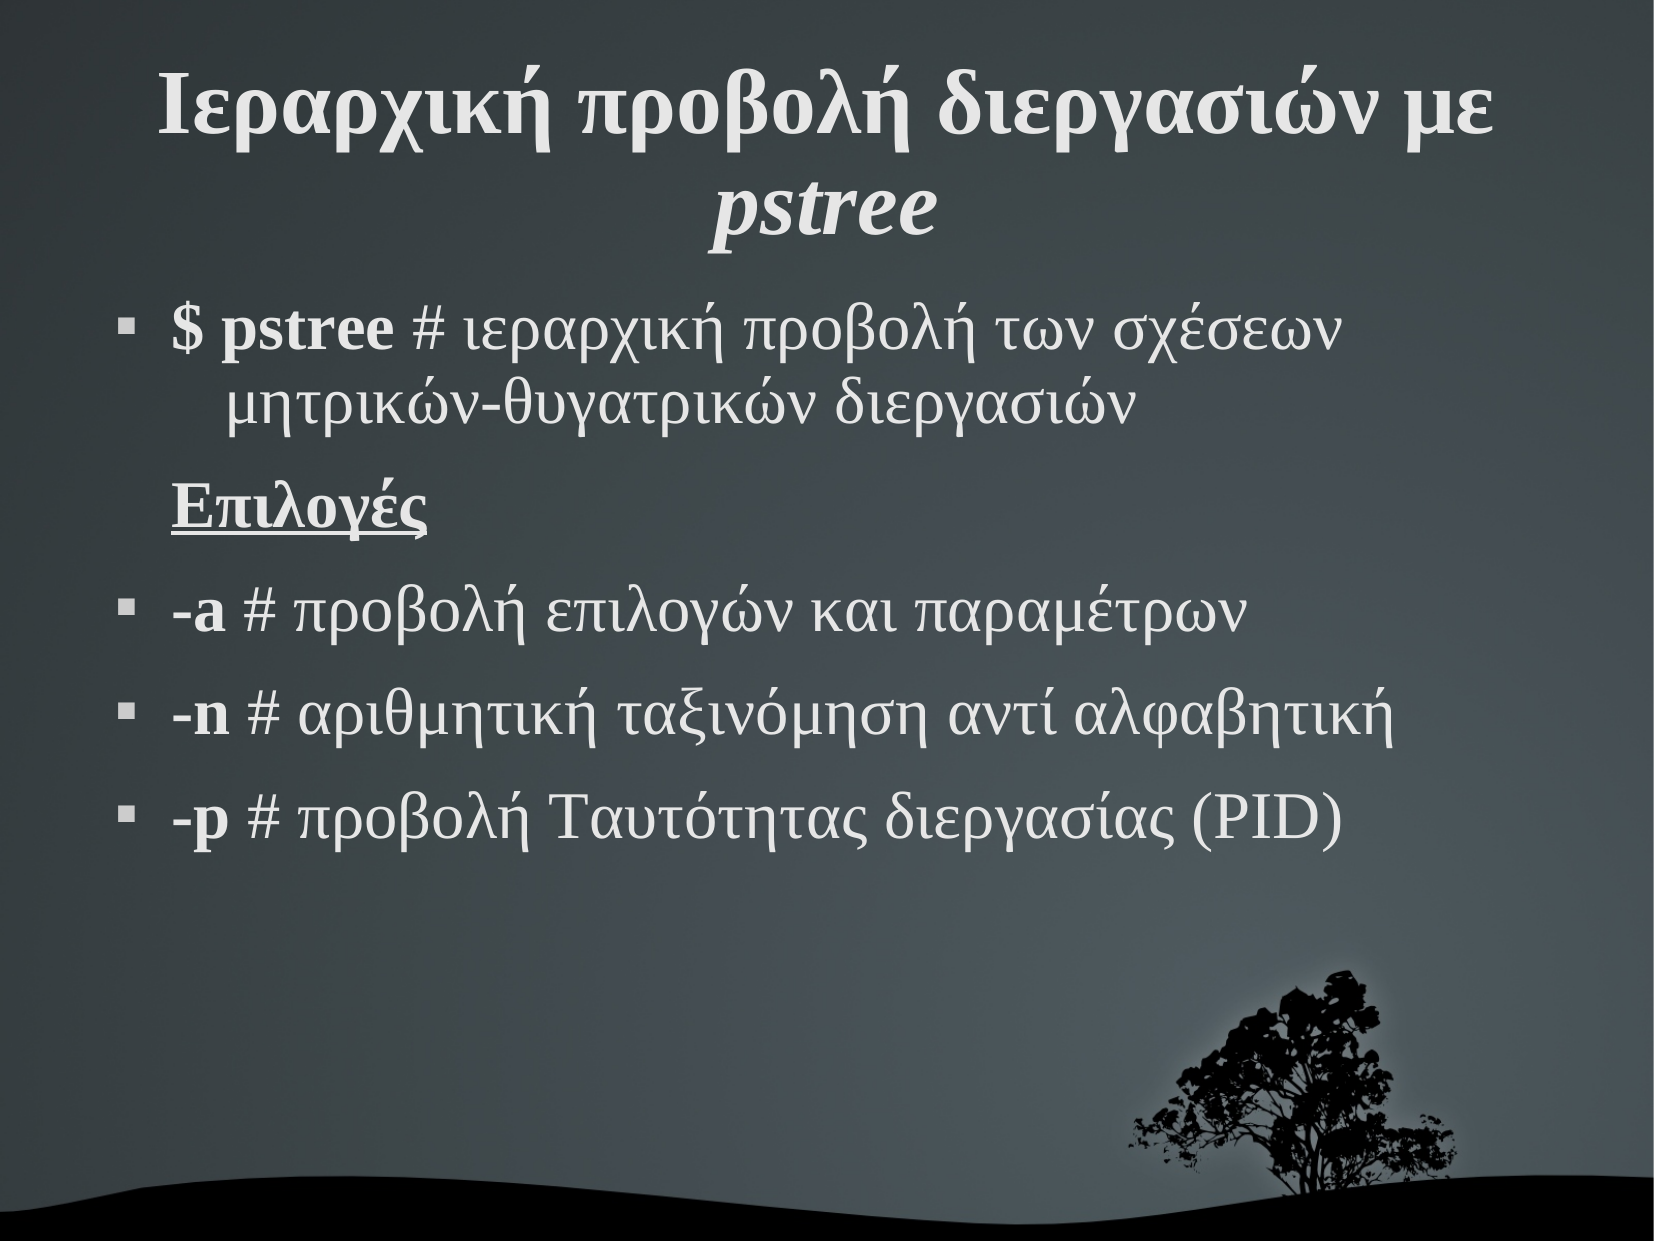

# Ιεραρχική προβολή διεργασιών με pstree
$ pstree # ιεραρχική προβολή των σχέσεων μητρικών-θυγατρικών διεργασιών
Επιλογές
-a # προβολή επιλογών και παραμέτρων
-n # αριθμητική ταξινόμηση αντί αλφαβητική
-p # προβολή Ταυτότητας διεργασίας (PID)